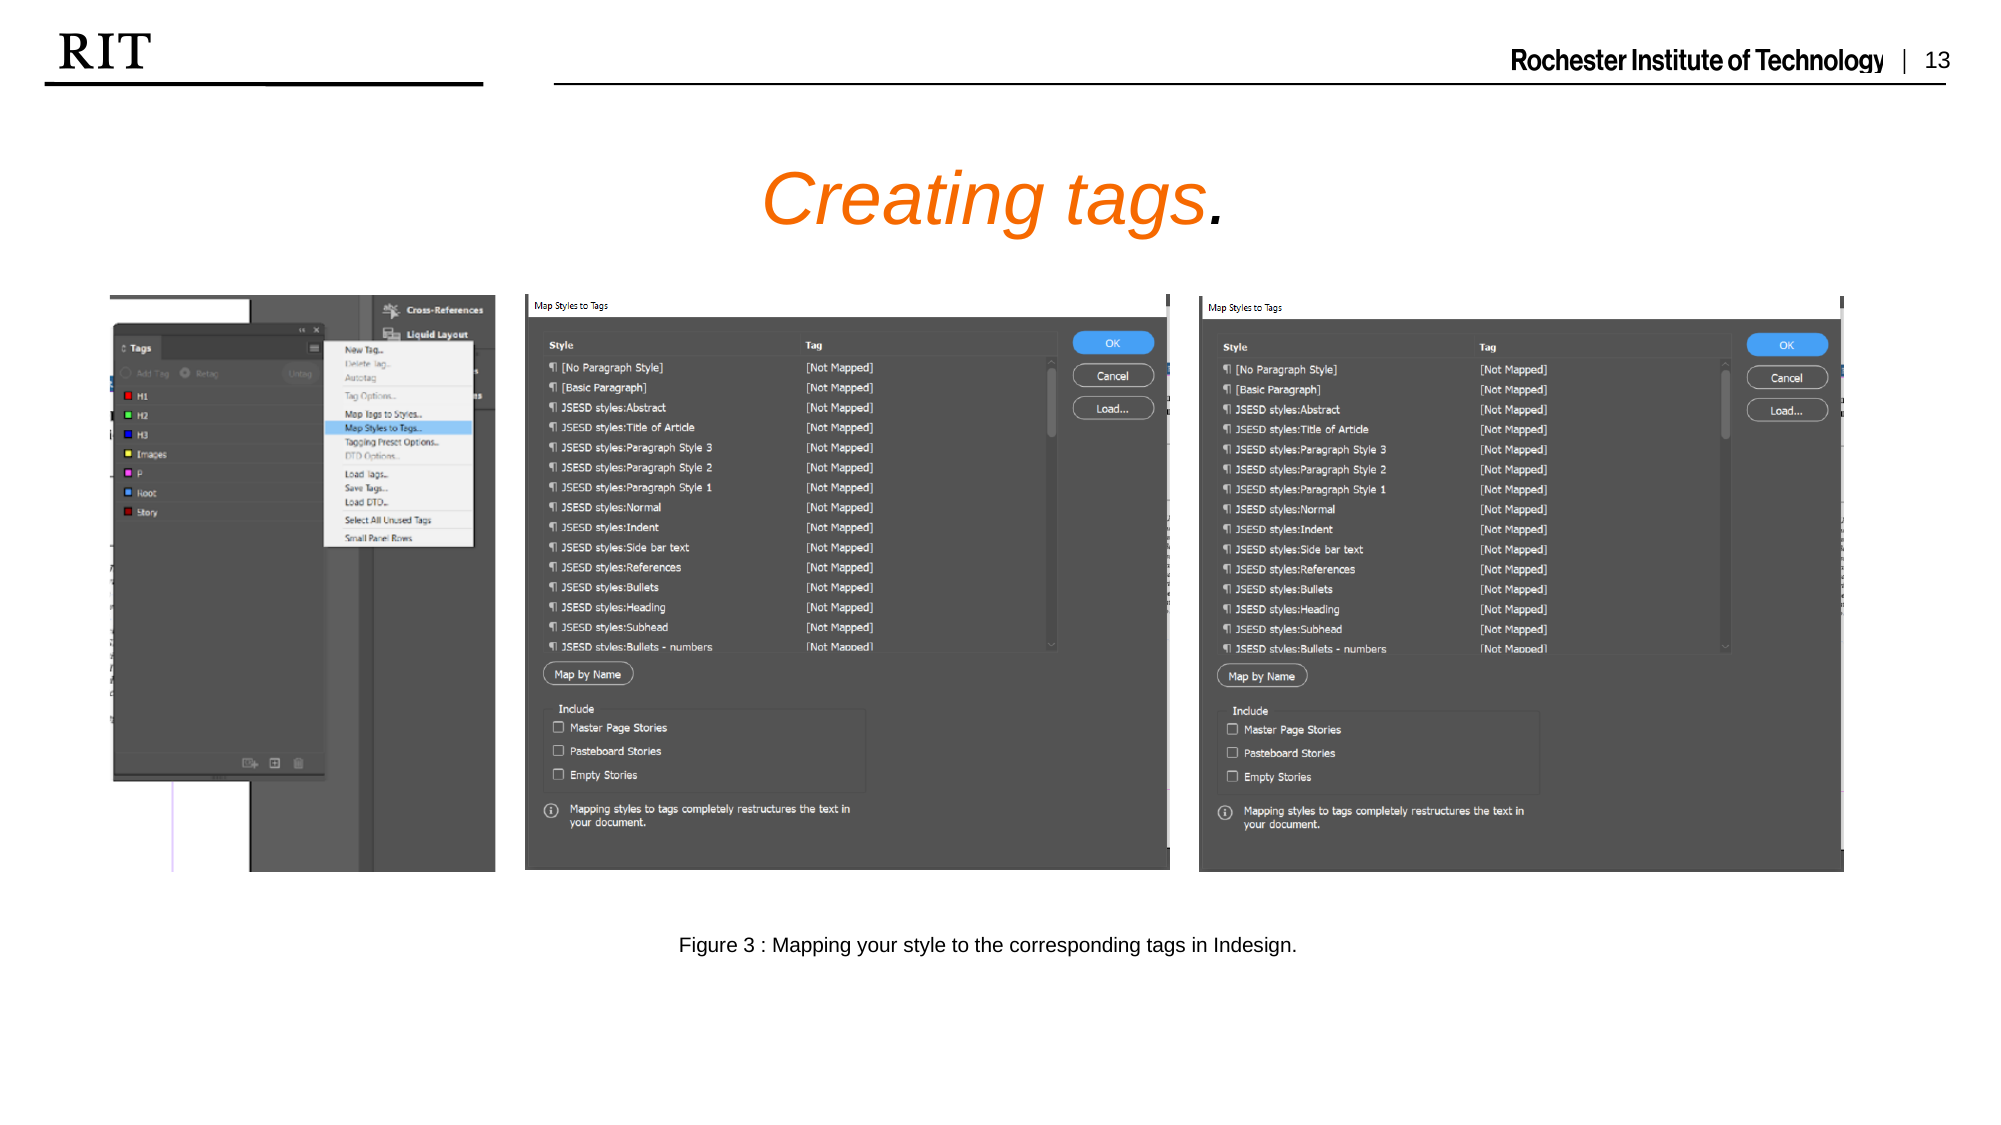

# Creating tags.
Figure 3 : Mapping your style to the corresponding tags in Indesign.